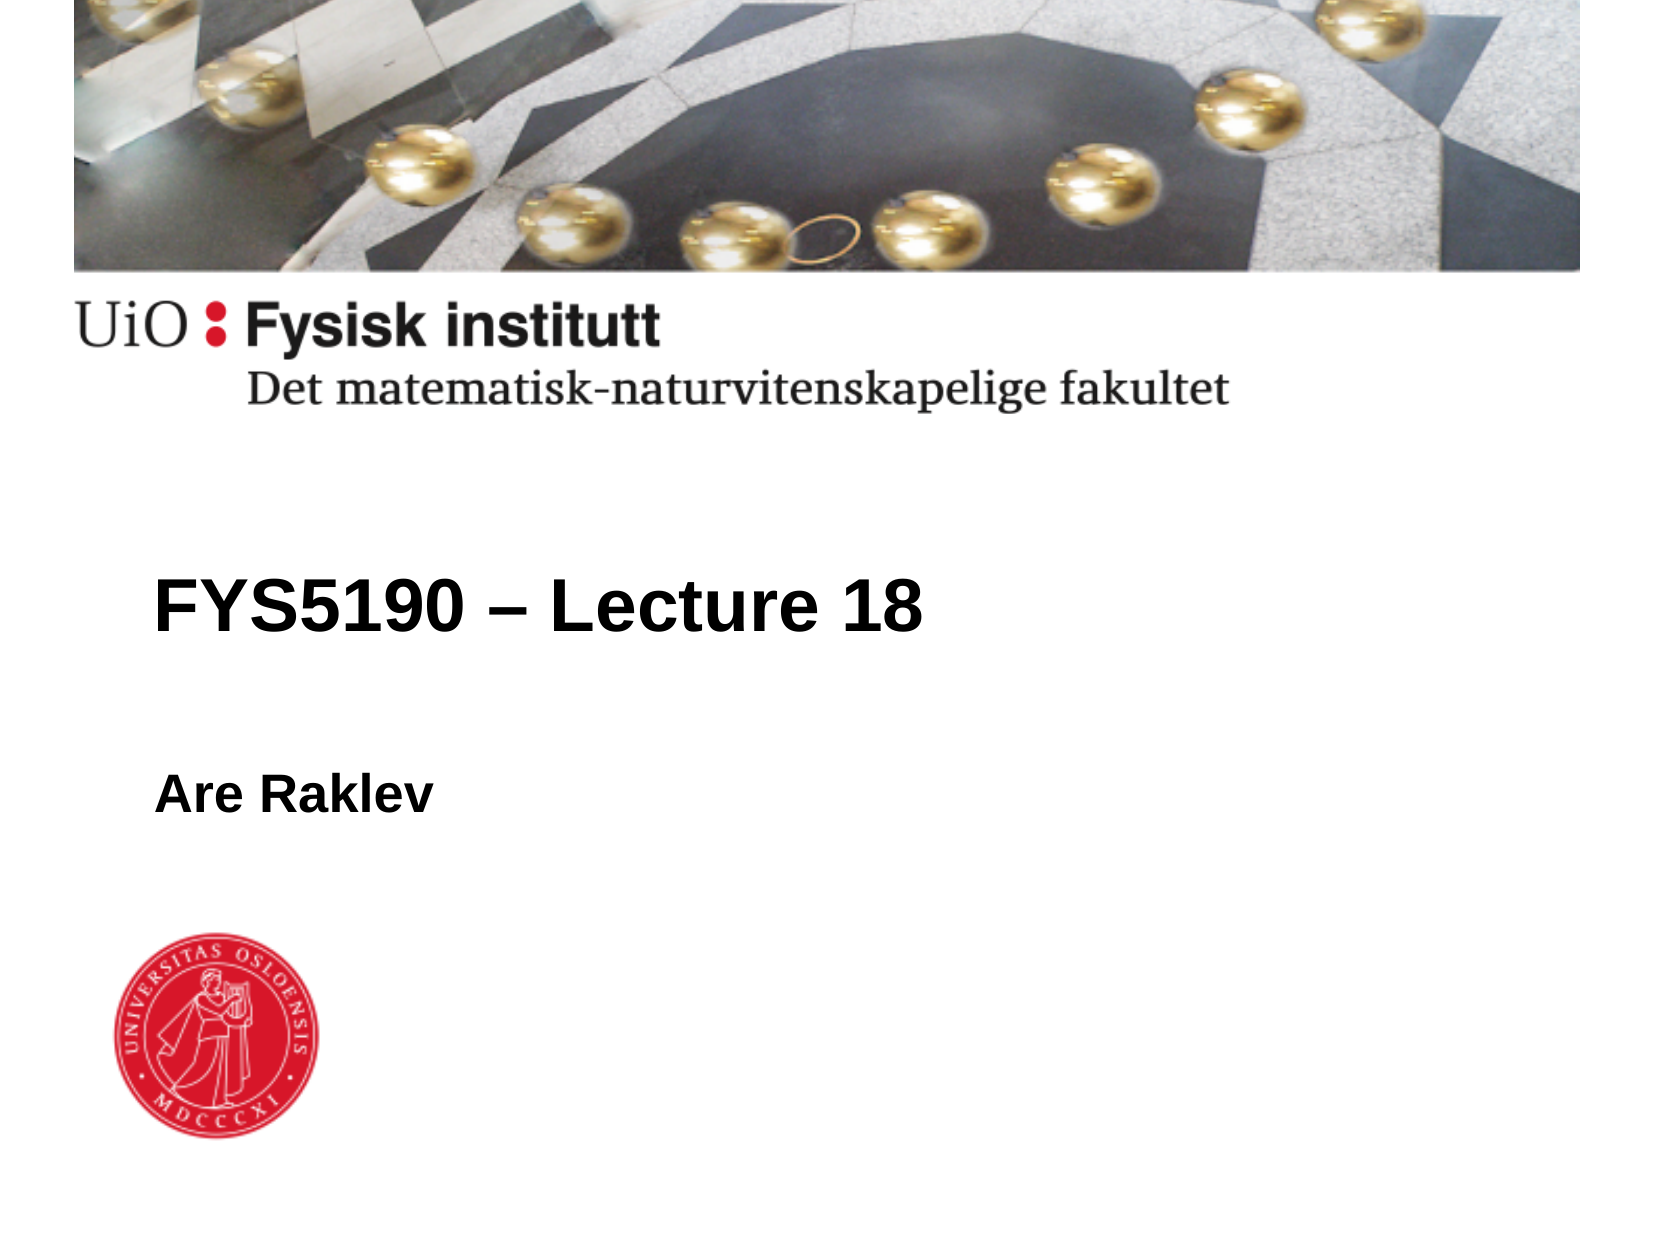

FYS5190 – Lecture 18
# Are Raklev